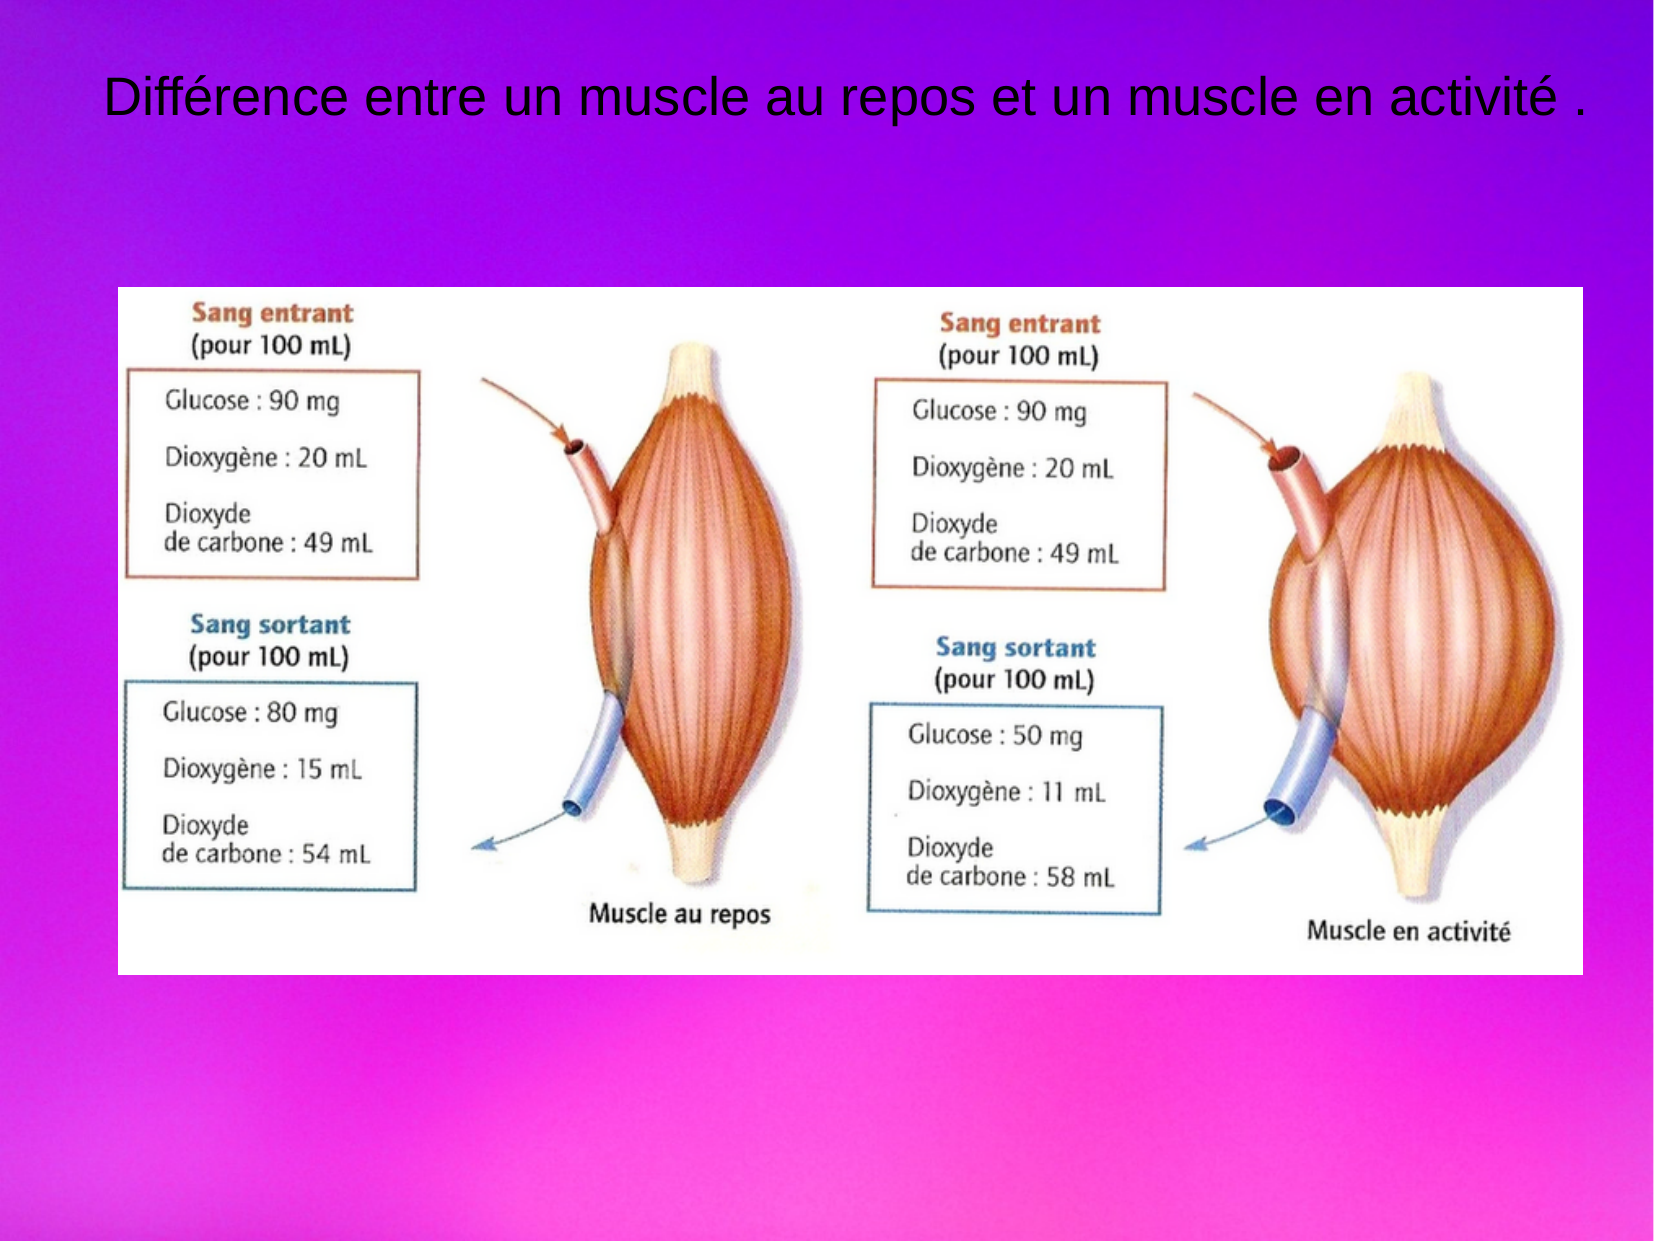

Différence entre un muscle au repos et un muscle en activité .